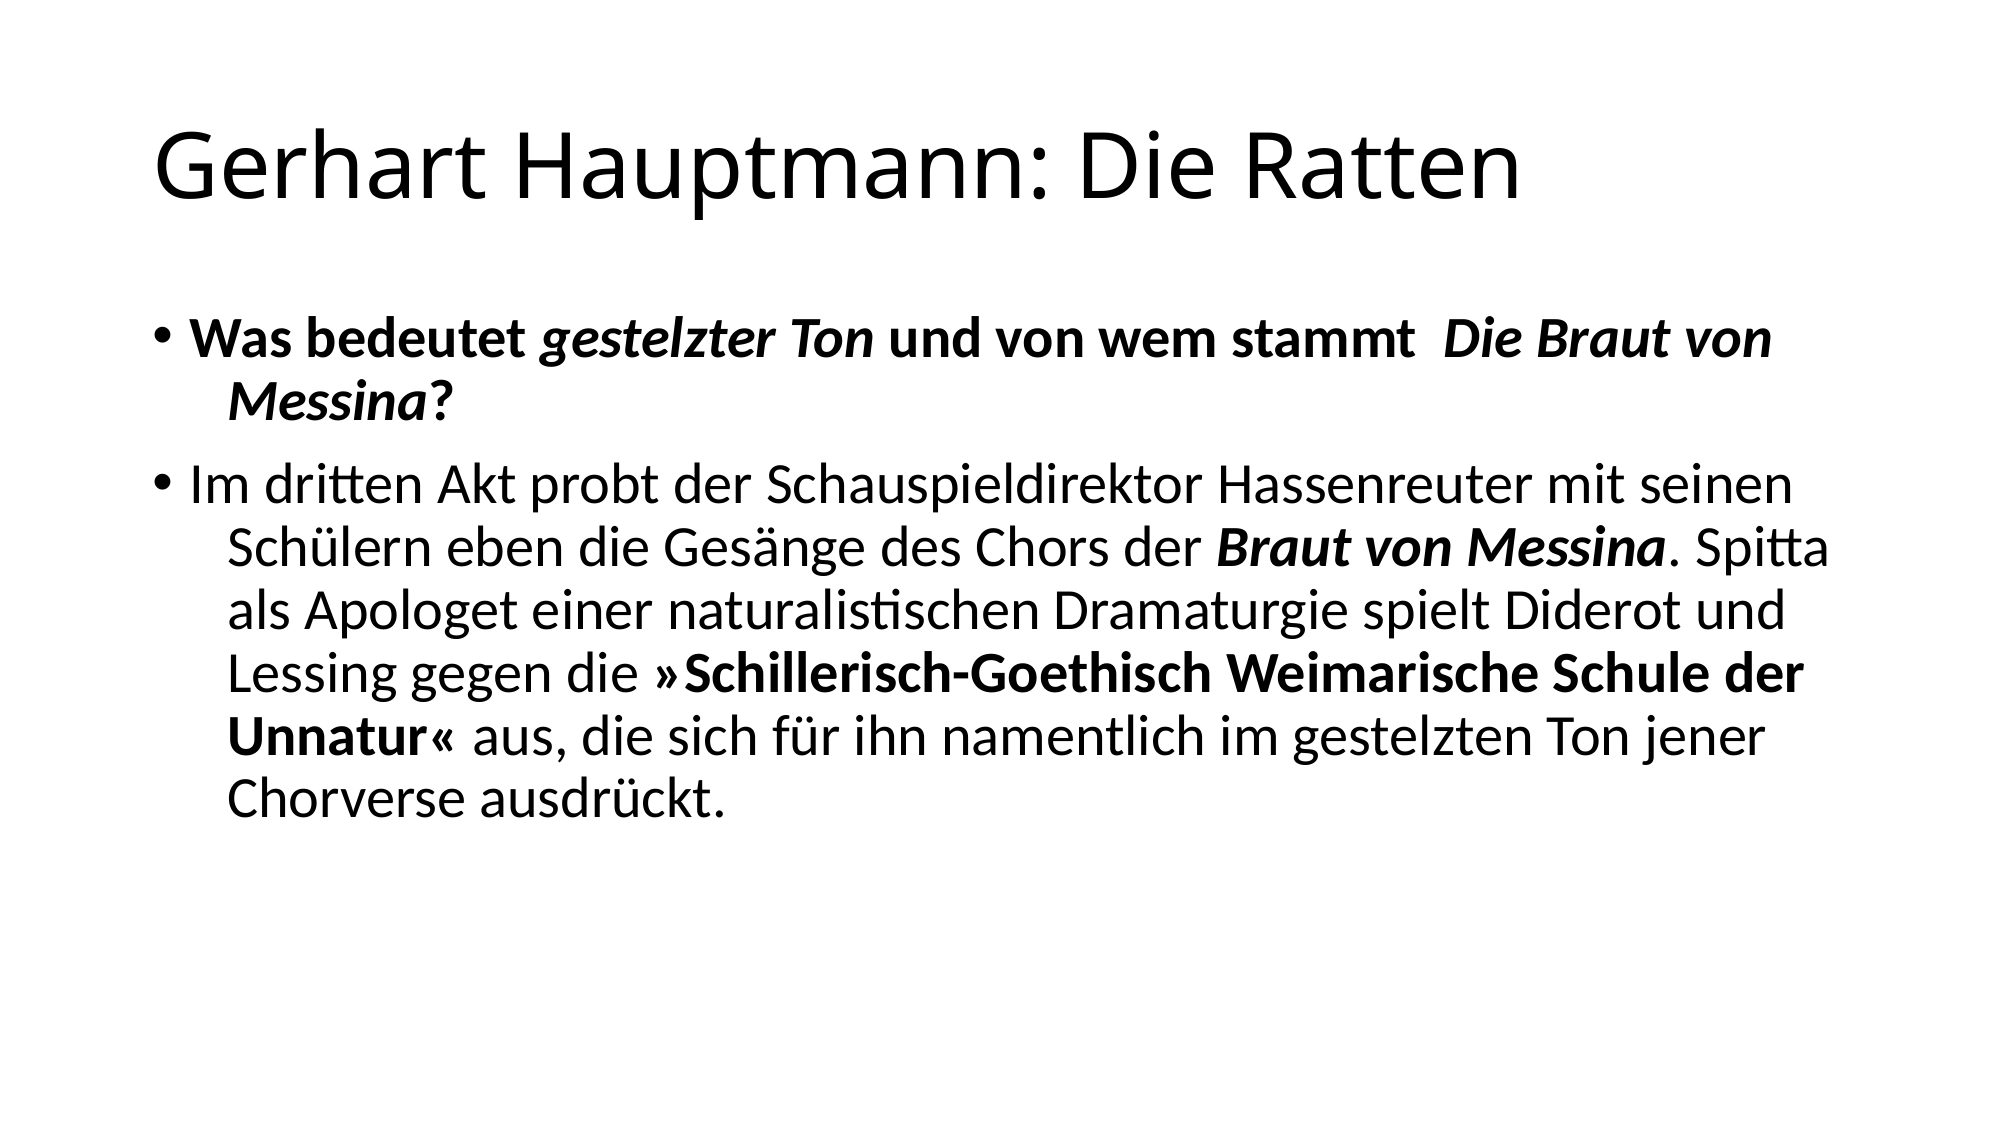

# Gerhart Hauptmann: Die Ratten
Was bedeutet gestelzter Ton und von wem stammt Die Braut von Messina?
Im dritten Akt probt der Schauspieldirektor Hassenreuter mit seinen Schülern eben die Gesänge des Chors der Braut von Messina. Spitta als Apologet einer naturalistischen Dramaturgie spielt Diderot und Lessing gegen die »Schillerisch-Goethisch Weimarische Schule der Unnatur« aus, die sich für ihn namentlich im gestelzten Ton jener Chorverse ausdrückt.